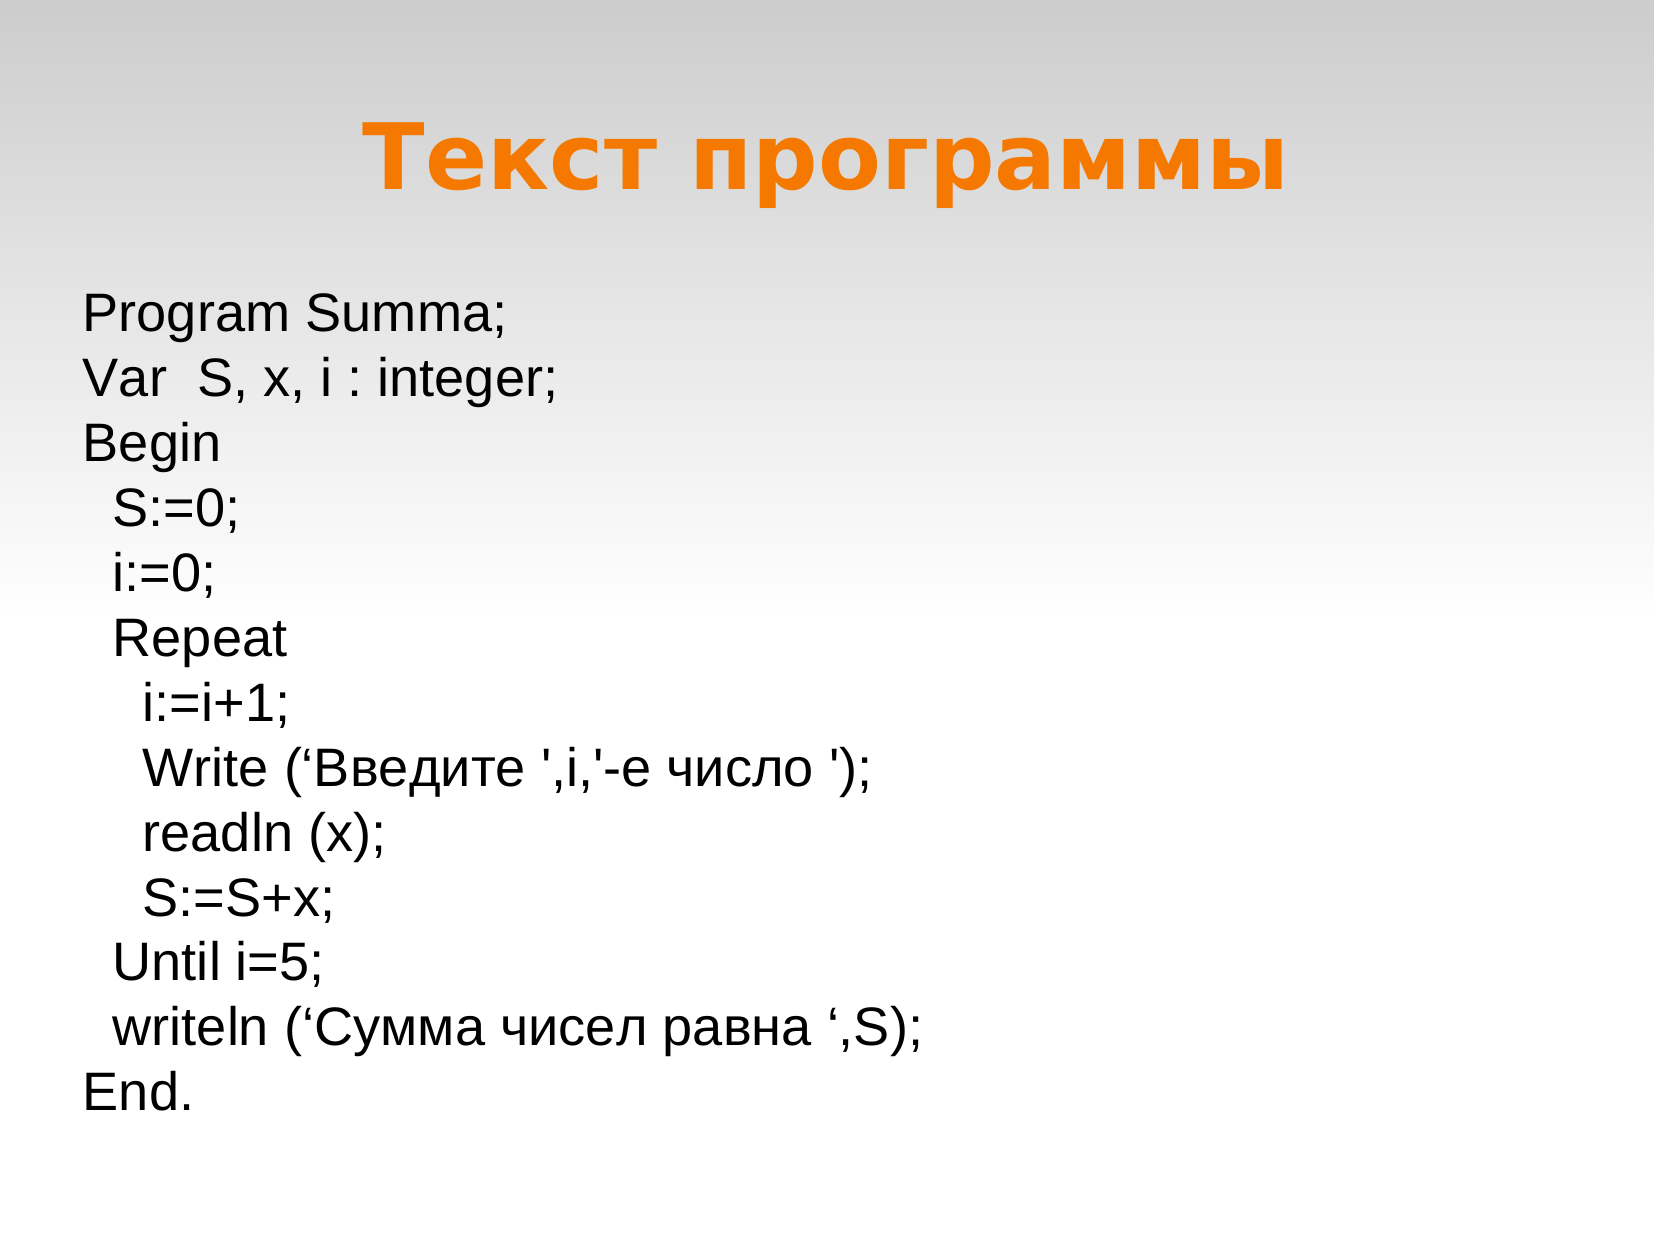

# Текст программы
Program Summa;
Var S, x, i : integer;
Begin
 S:=0;
 i:=0;
 Repeat
 i:=i+1;
 Write (‘Введите ',i,'-е число ');
 readln (x);
 S:=S+x;
 Until i=5;
 writeln (‘Сумма чисел равна ‘,S);
End.